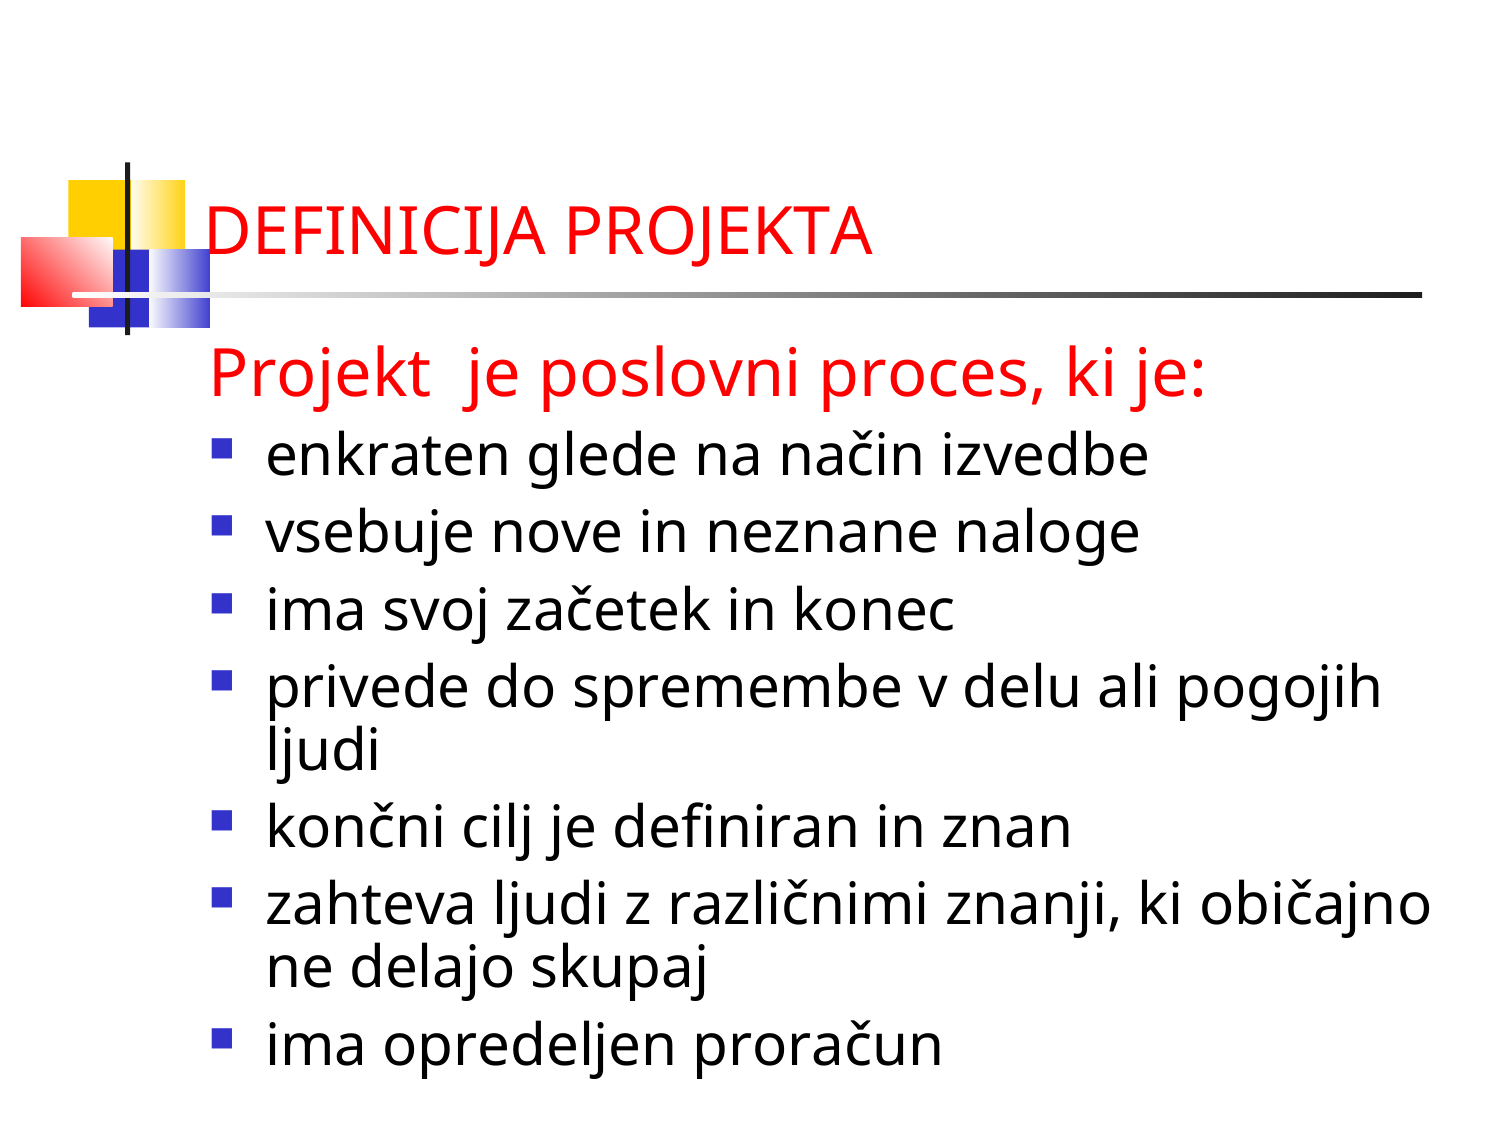

# DEFINICIJA PROJEKTA
Projekt je poslovni proces, ki je:
enkraten glede na način izvedbe
vsebuje nove in neznane naloge
ima svoj začetek in konec
privede do spremembe v delu ali pogojih ljudi
končni cilj je definiran in znan
zahteva ljudi z različnimi znanji, ki običajno ne delajo skupaj
ima opredeljen proračun